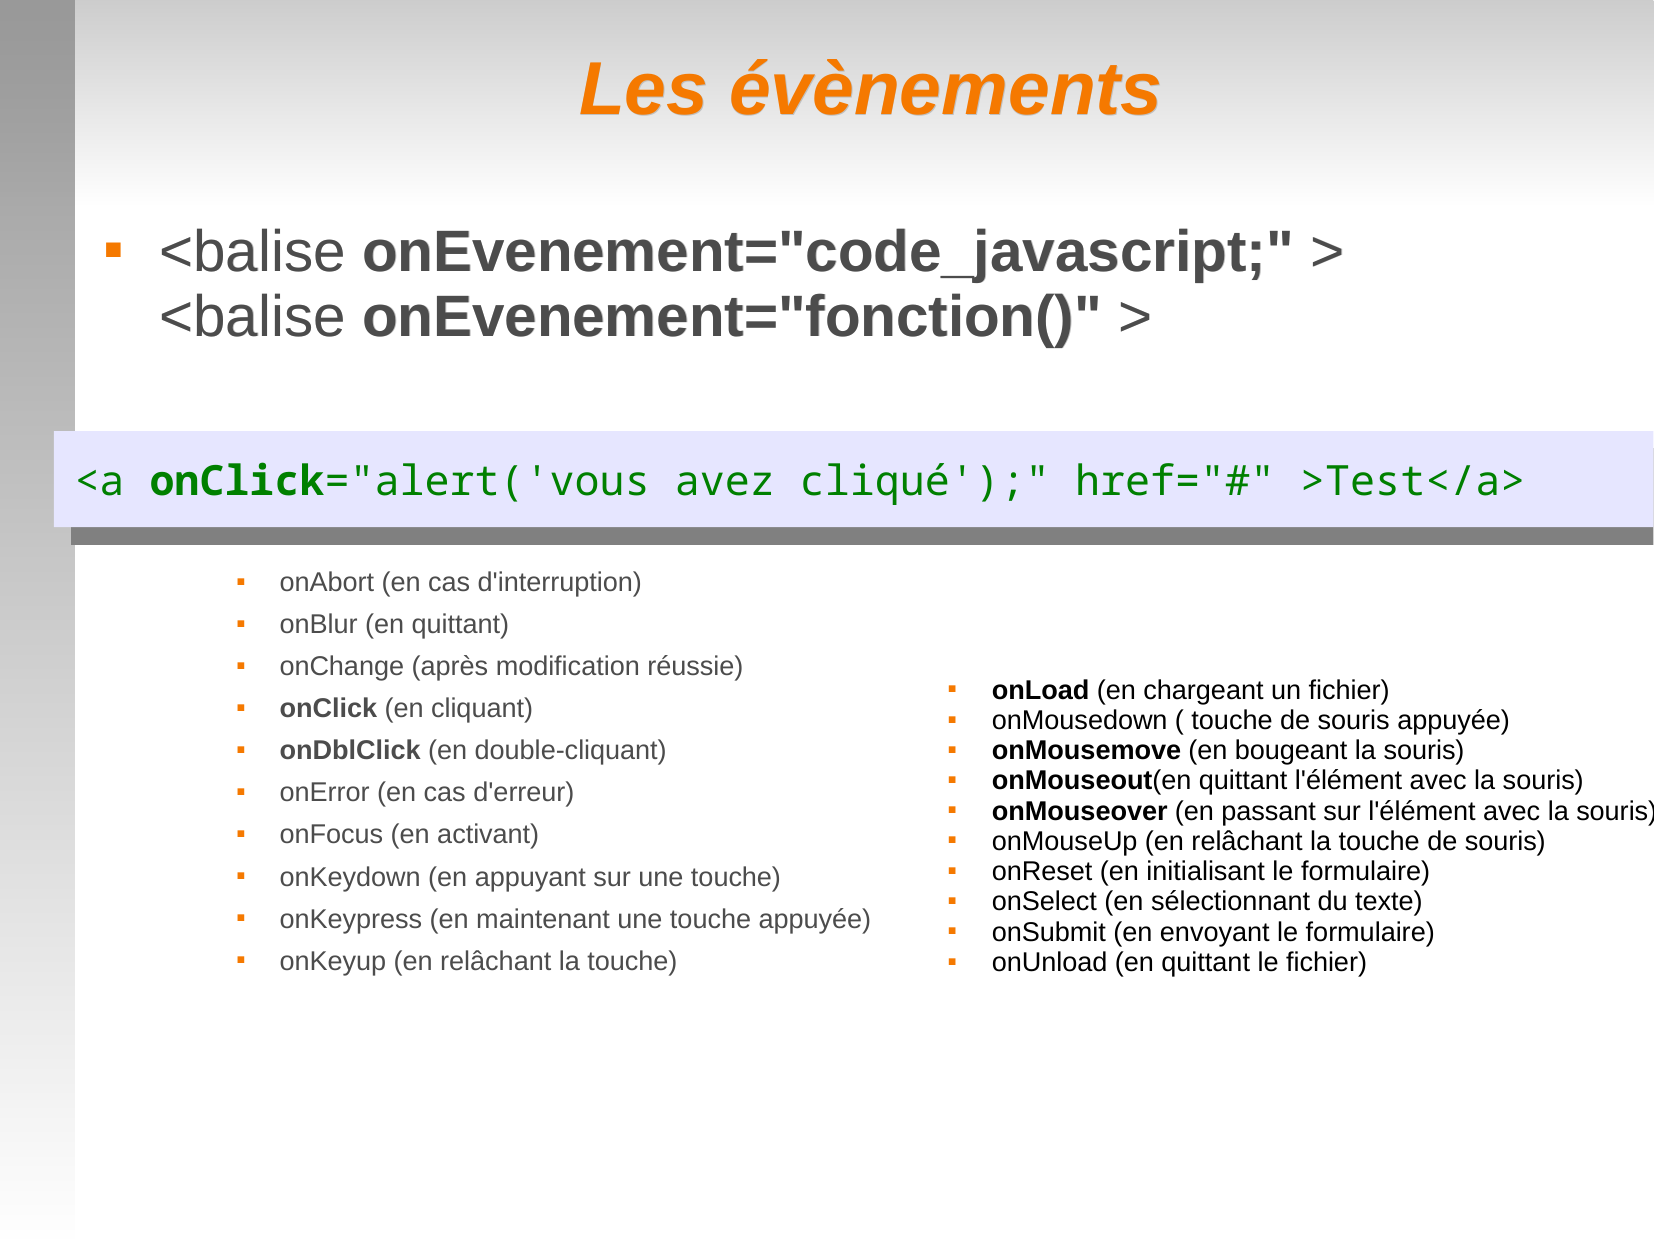

# Les évènements
<balise onEvenement="code_javascript;" >
<balise onEvenement="fonction()" >
Liste des évènements
 onAbort (en cas d'interruption)
 onBlur (en quittant)
 onChange (après modification réussie)
 onClick (en cliquant)
 onDblClick (en double-cliquant)
 onError (en cas d'erreur)
 onFocus (en activant)
 onKeydown (en appuyant sur une touche)
 onKeypress (en maintenant une touche appuyée)
 onKeyup (en relâchant la touche)
<a onClick="alert('vous avez cliqué');" href="#" >Test</a>
 onLoad (en chargeant un fichier)
 onMousedown ( touche de souris appuyée)
 onMousemove (en bougeant la souris)
 onMouseout(en quittant l'élément avec la souris)
 onMouseover (en passant sur l'élément avec la souris)
 onMouseUp (en relâchant la touche de souris)
 onReset (en initialisant le formulaire)
 onSelect (en sélectionnant du texte)
 onSubmit (en envoyant le formulaire)
 onUnload (en quittant le fichier)